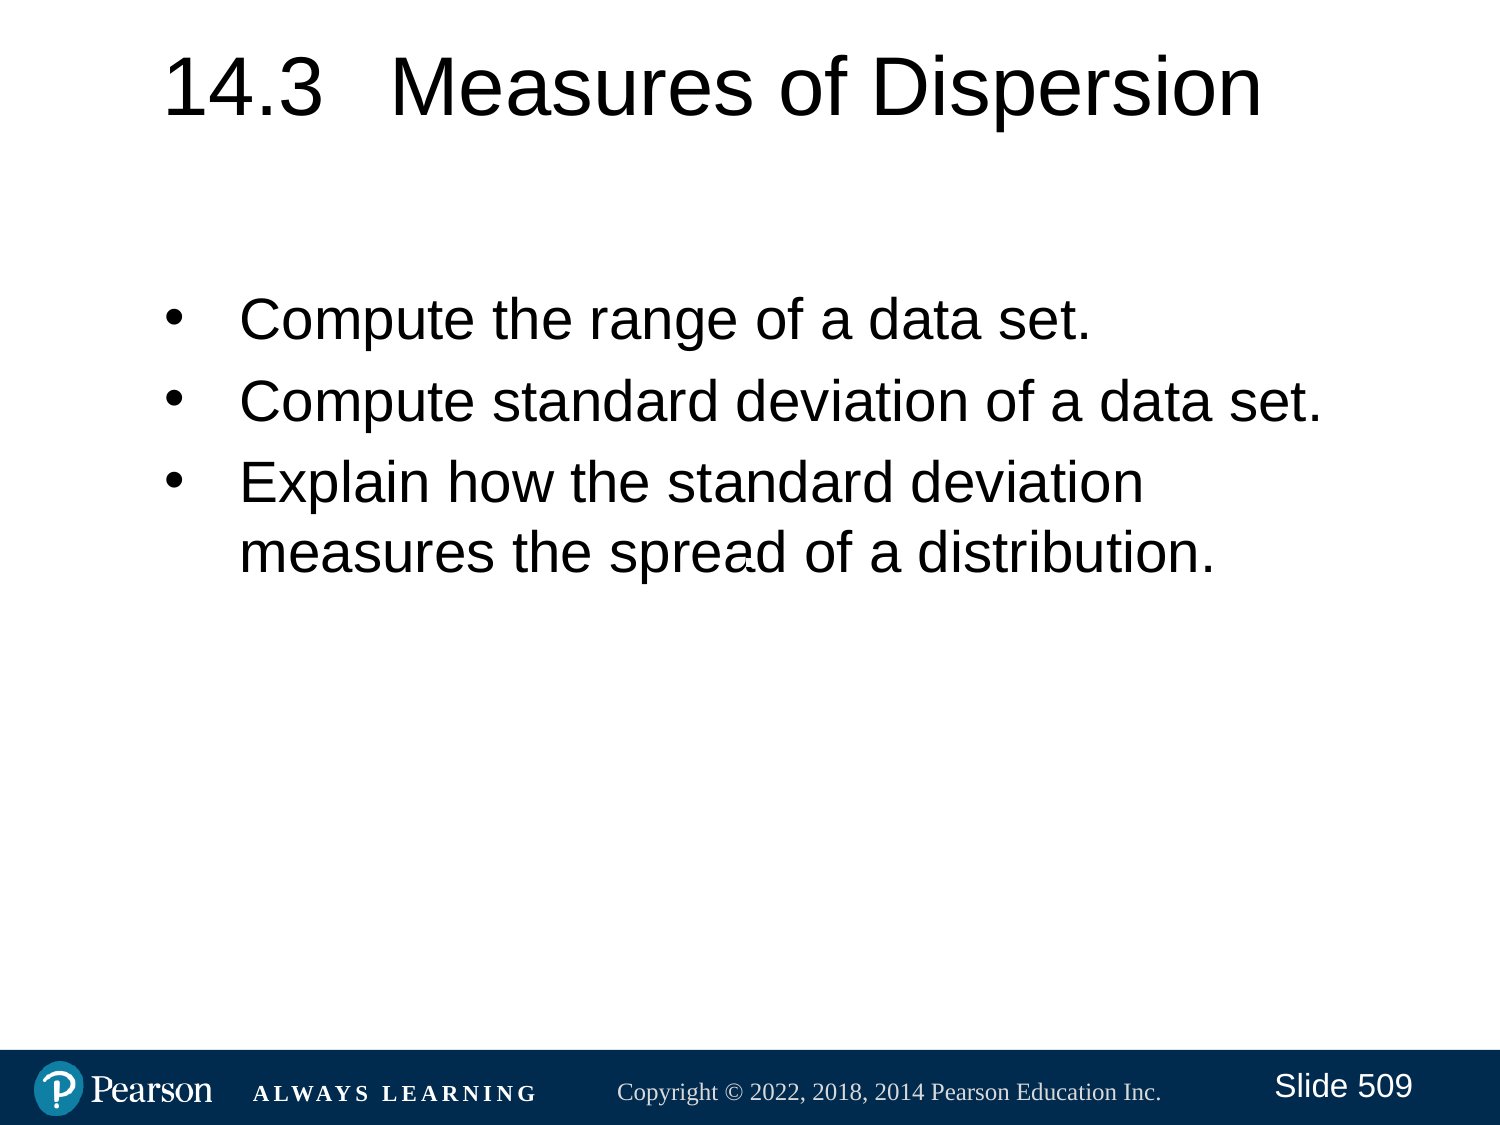

14.3
# Measures of Dispersion
Compute the range of a data set.
Compute standard deviation of a data set.
Explain how the standard deviation measures the spread of a distribution.